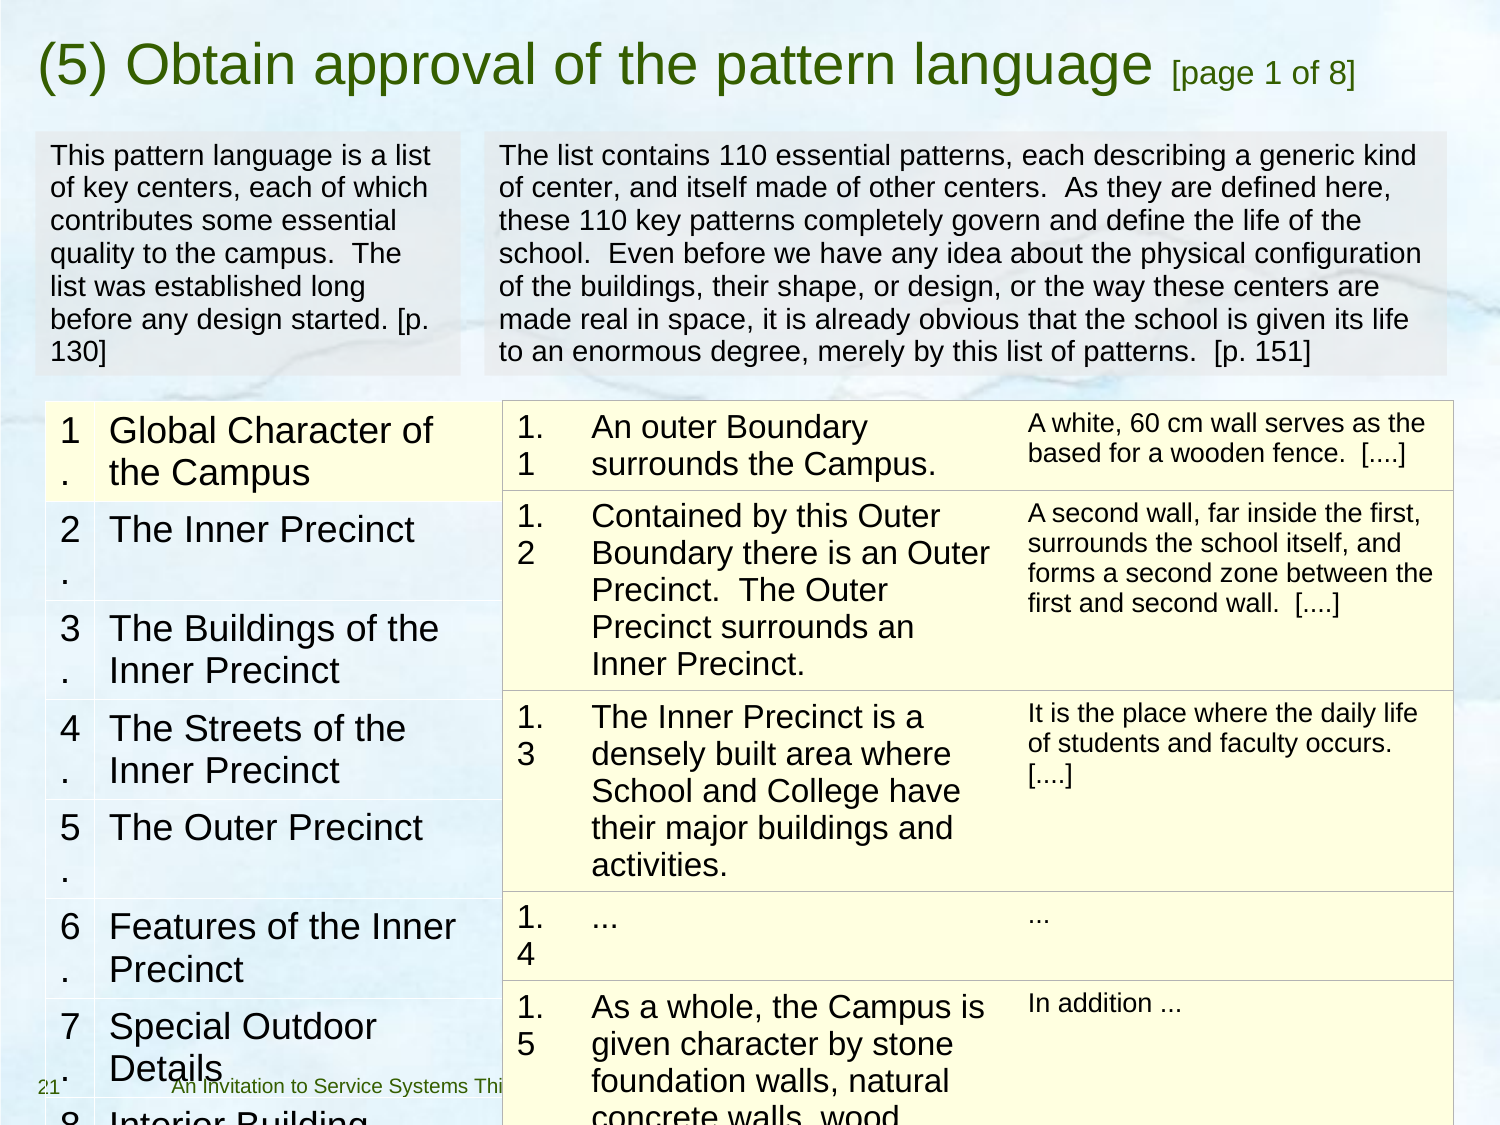

# (5) Obtain approval of the pattern language [page 1 of 8]
This pattern language is a list of key centers, each of which contributes some essential quality to the campus. The list was established long before any design started. [p. 130]
The list contains 110 essential patterns, each describing a generic kind of center, and itself made of other centers. As they are defined here, these 110 key patterns completely govern and define the life of the school. Even before we have any idea about the physical configuration of the buildings, their shape, or design, or the way these centers are made real in space, it is already obvious that the school is given its life to an enormous degree, merely by this list of patterns. [p. 151]
| 1.1 | An outer Boundary surrounds the Campus. | A white, 60 cm wall serves as the based for a wooden fence. [....] |
| --- | --- | --- |
| 1.2 | Contained by this Outer Boundary there is an Outer Precinct. The Outer Precinct surrounds an Inner Precinct. | A second wall, far inside the first, surrounds the school itself, and forms a second zone between the first and second wall. [....] |
| 1.3 | The Inner Precinct is a densely built area where School and College have their major buildings and activities. | It is the place where the daily life of students and faculty occurs. [....] |
| 1.4 | ... | ... |
| 1.5 | As a whole, the Campus is given character by stone foundation walls, natural concrete walls, wood columns, ... | In addition ... |
| 1. | Global Character of the Campus |
| --- | --- |
| 2. | The Inner Precinct |
| 3. | The Buildings of the Inner Precinct |
| 4. | The Streets of the Inner Precinct |
| 5. | The Outer Precinct |
| 6. | Features of the Inner Precinct |
| 7. | Special Outdoor Details |
| 8. | Interior Building Character |
An Invitation to Service Systems Thinking
October 2014
21